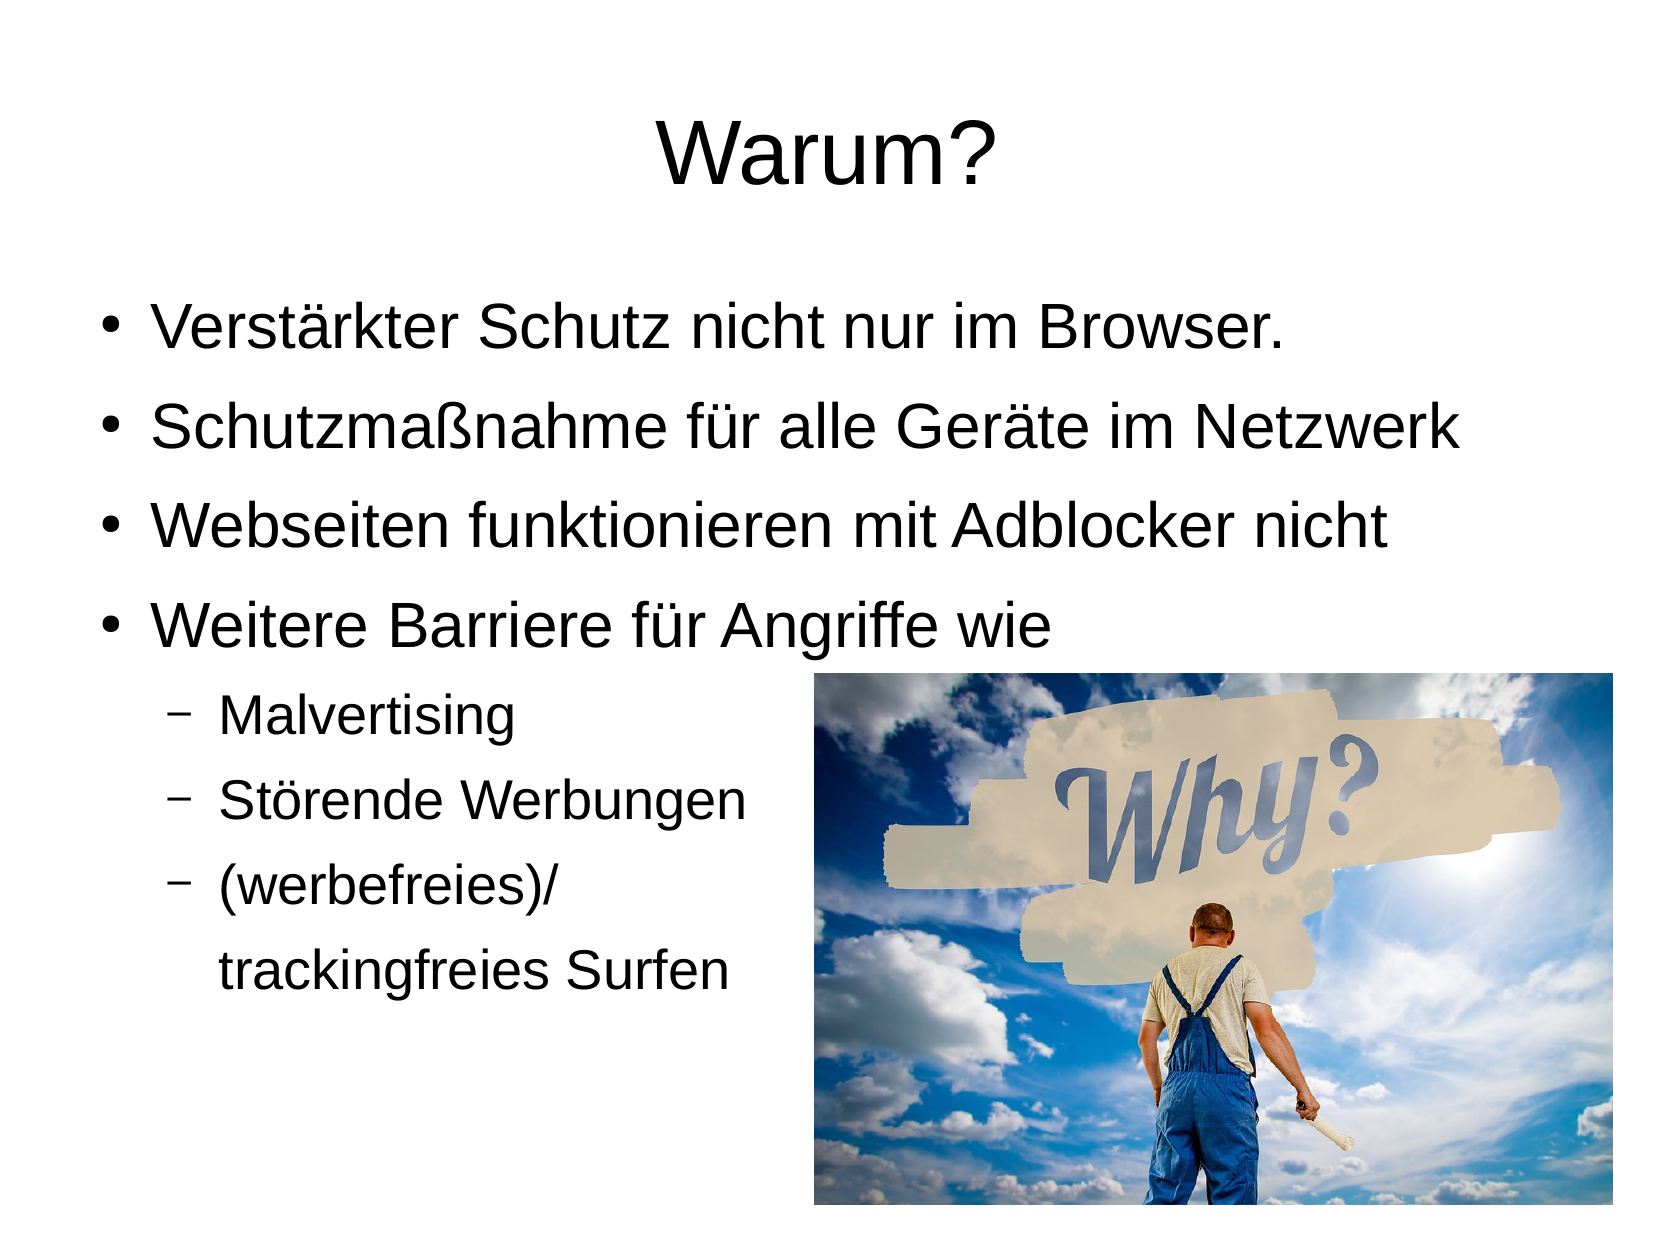

# Warum?
Verstärkter Schutz nicht nur im Browser.
Schutzmaßnahme für alle Geräte im Netzwerk
Webseiten funktionieren mit Adblocker nicht
Weitere Barriere für Angriffe wie
Malvertising
Störende Werbungen
(werbefreies)/
trackingfreies Surfen